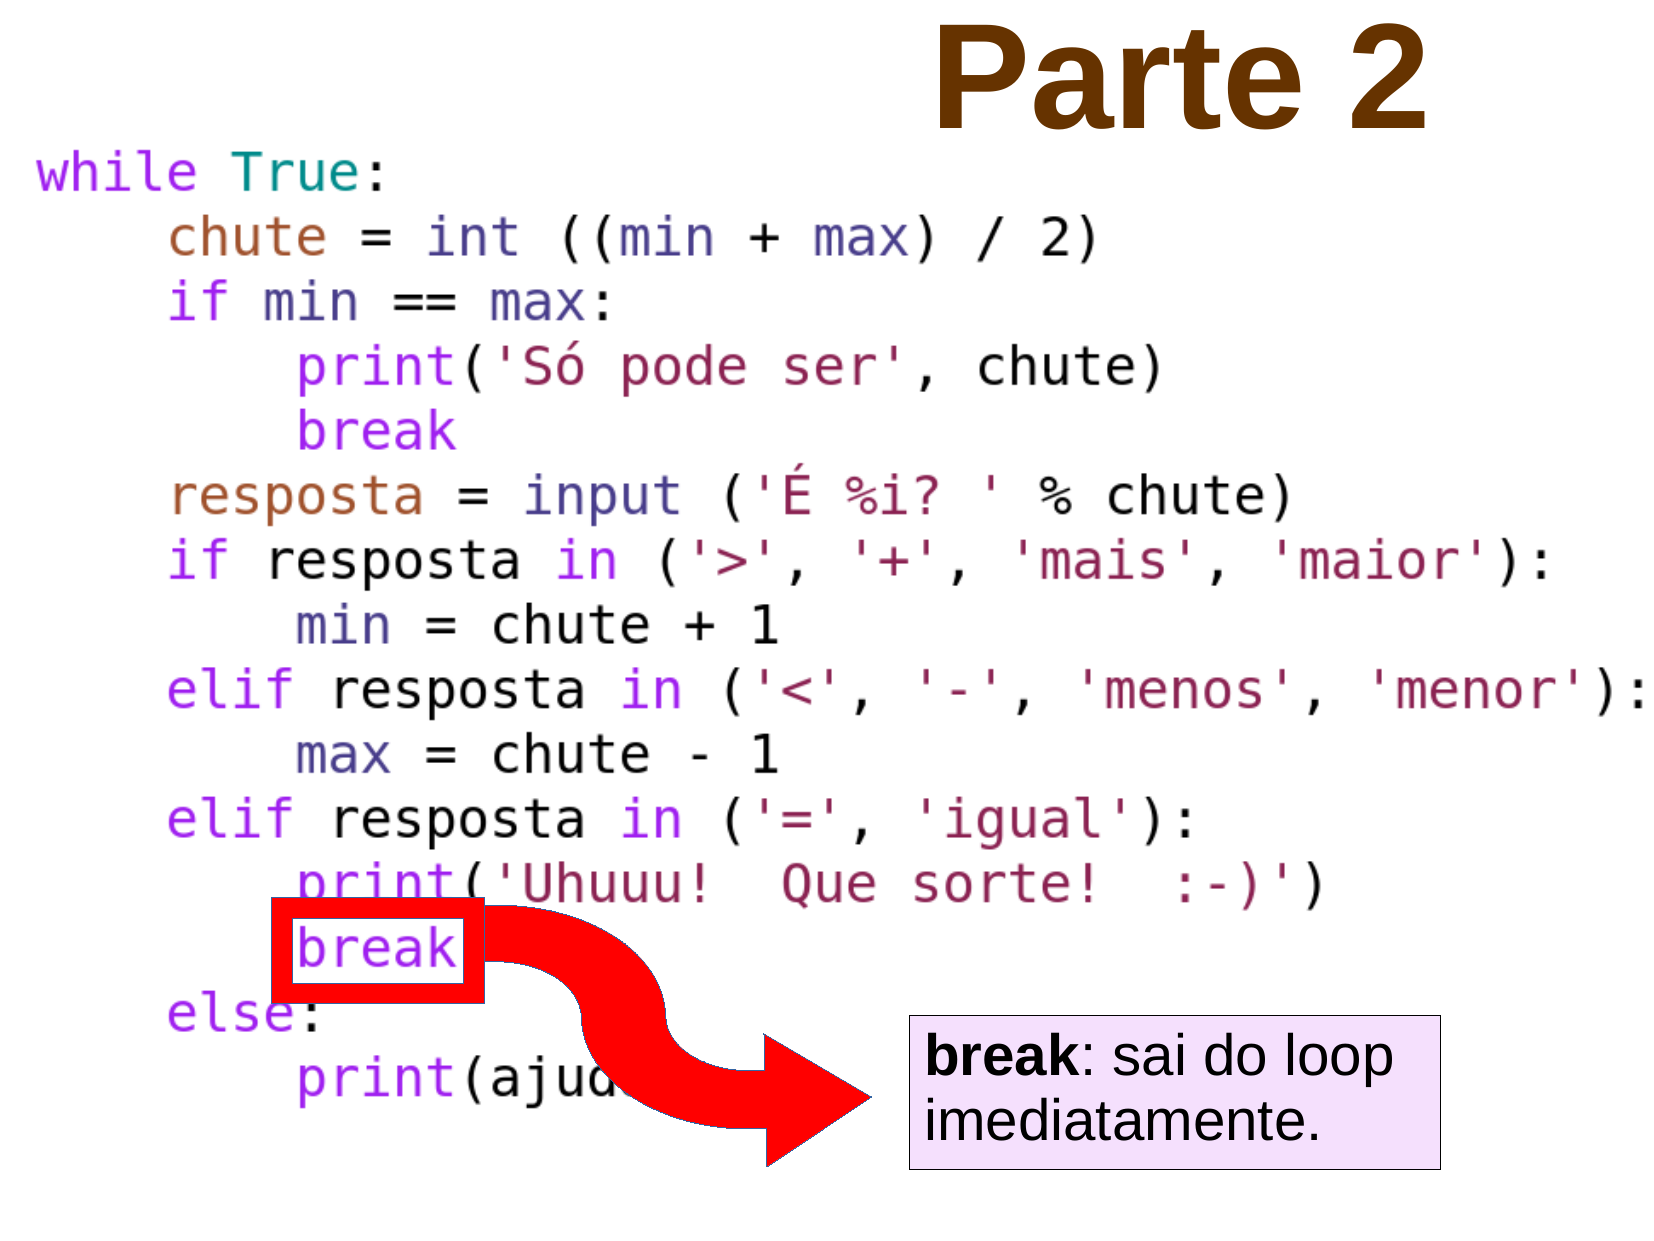

Parte 2
break: sai do loop imediatamente.